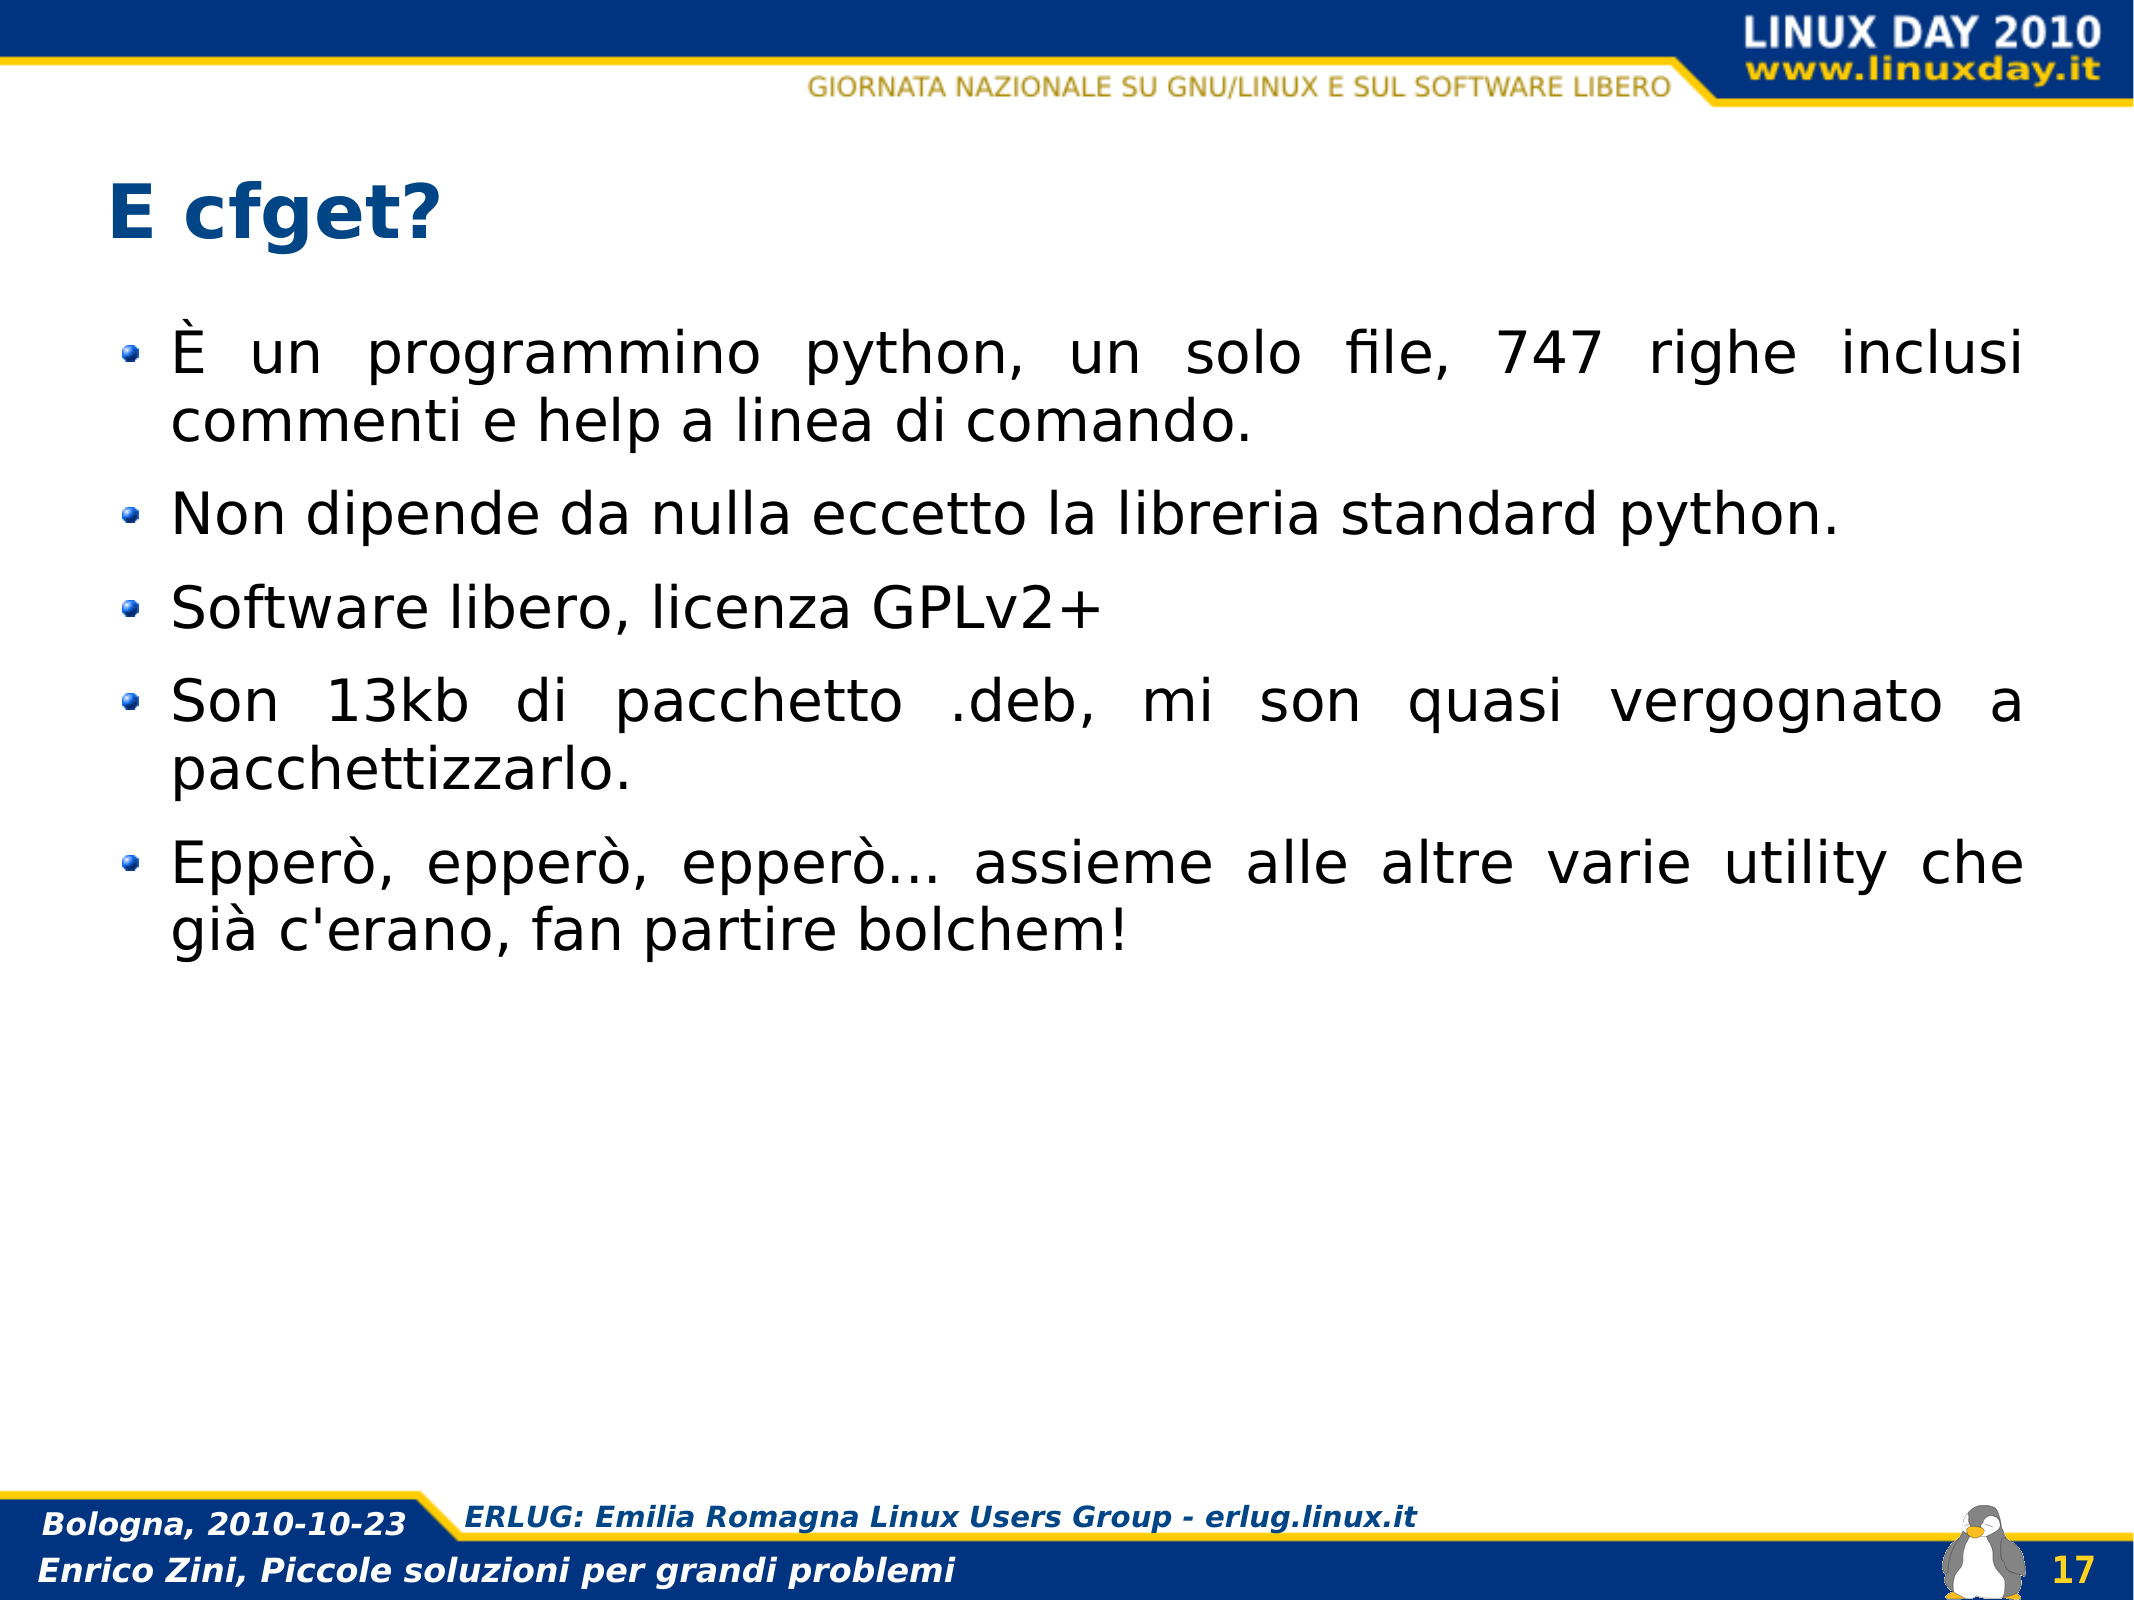

# E cfget?
È un programmino python, un solo file, 747 righe inclusi commenti e help a linea di comando.
Non dipende da nulla eccetto la libreria standard python.
Software libero, licenza GPLv2+
Son 13kb di pacchetto .deb, mi son quasi vergognato a pacchettizzarlo.
Epperò, epperò, epperò... assieme alle altre varie utility che già c'erano, fan partire bolchem!